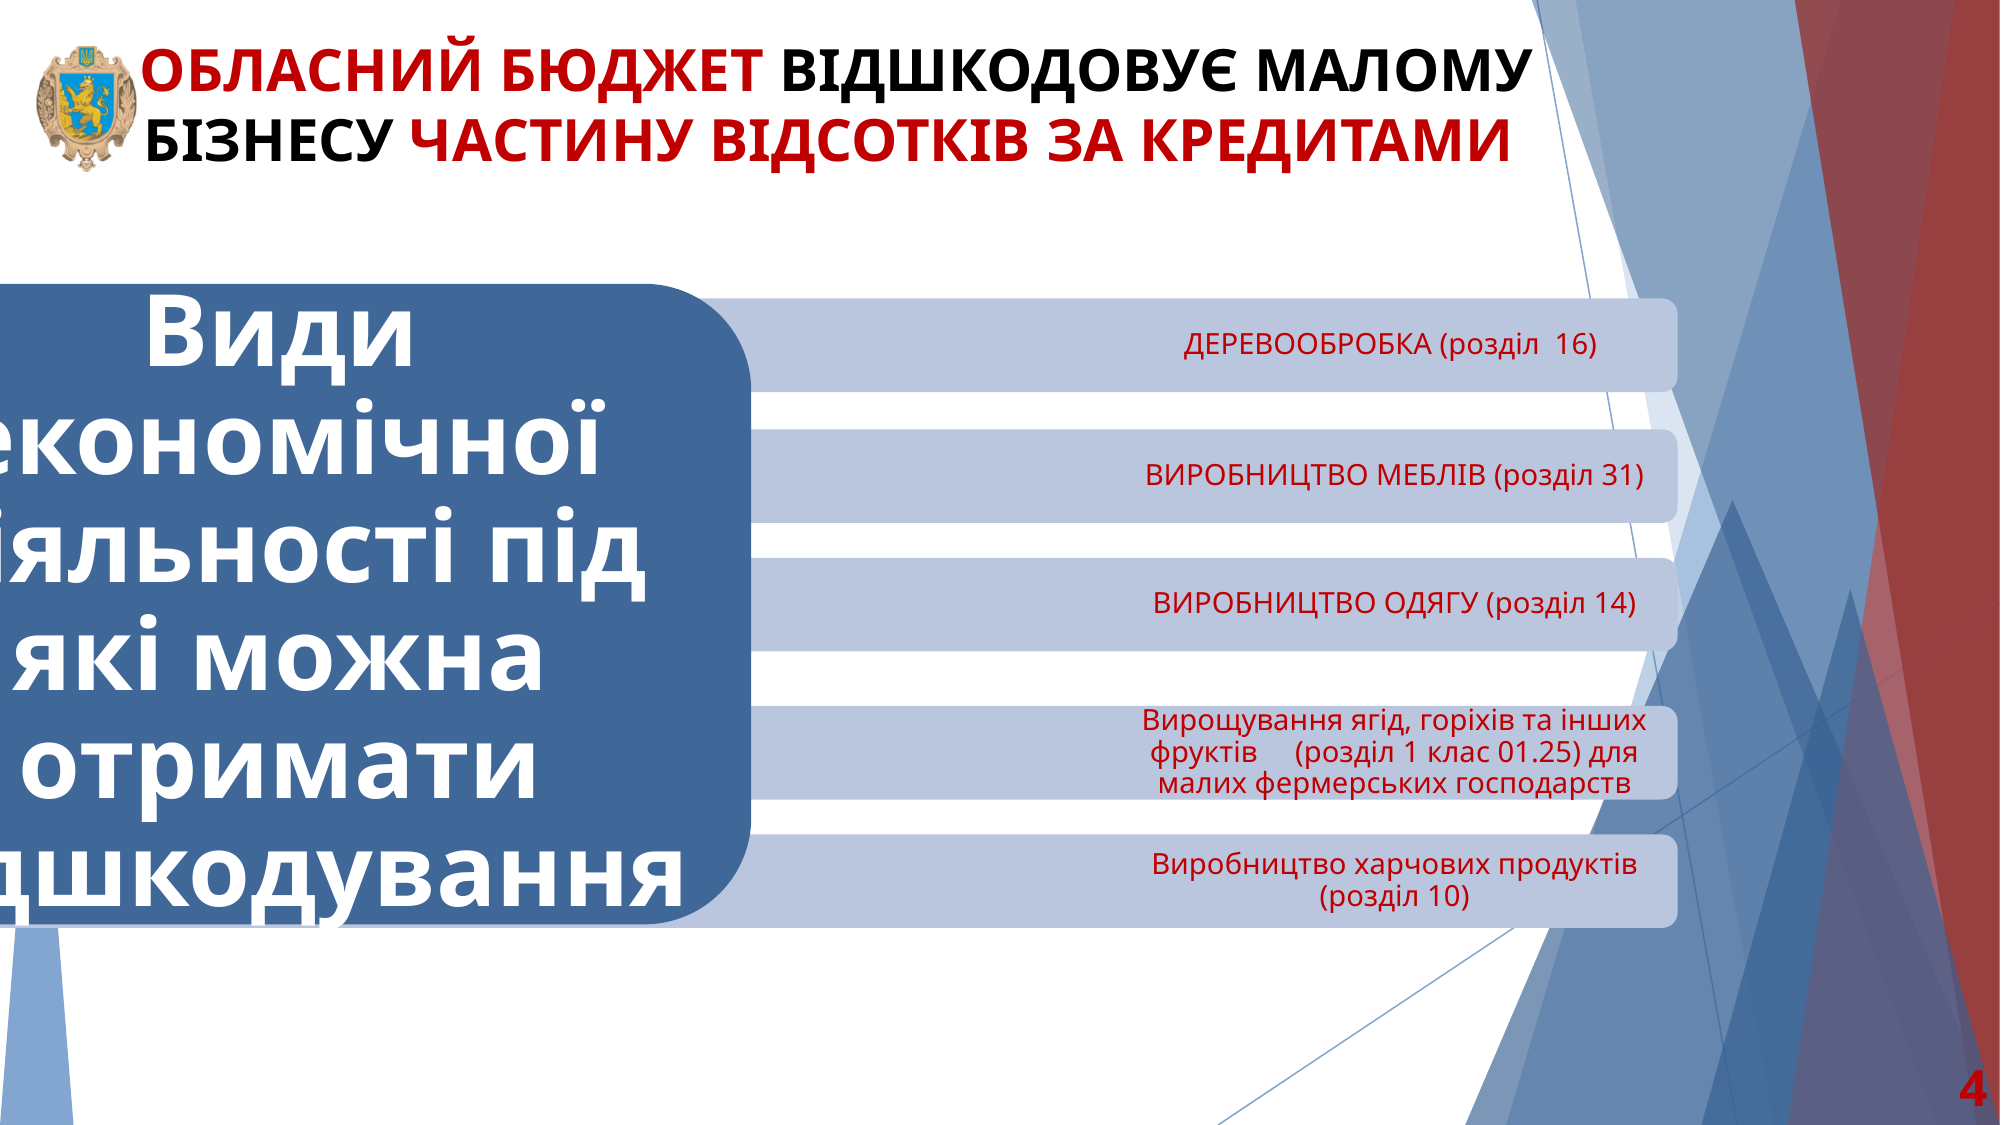

ОБЛАСНИЙ БЮДЖЕТ ВІДШКОДОВУЄ МАЛОМУ БІЗНЕСУ ЧАСТИНУ ВІДСОТКІВ ЗА КРЕДИТАМИ
Види економічної діяльності під які можна отримати відшкодування
ДЕРЕВООБРОБКА (розділ 16)
ВИРОБНИЦТВО МЕБЛІВ (розділ 31)
ВИРОБНИЦТВО ОДЯГУ (розділ 14)
Вирощування ягід, горіхів та інших фруктів (розділ 1 клас 01.25) для малих фермерських господарств
Виробництво харчових продуктів (розділ 10)
4